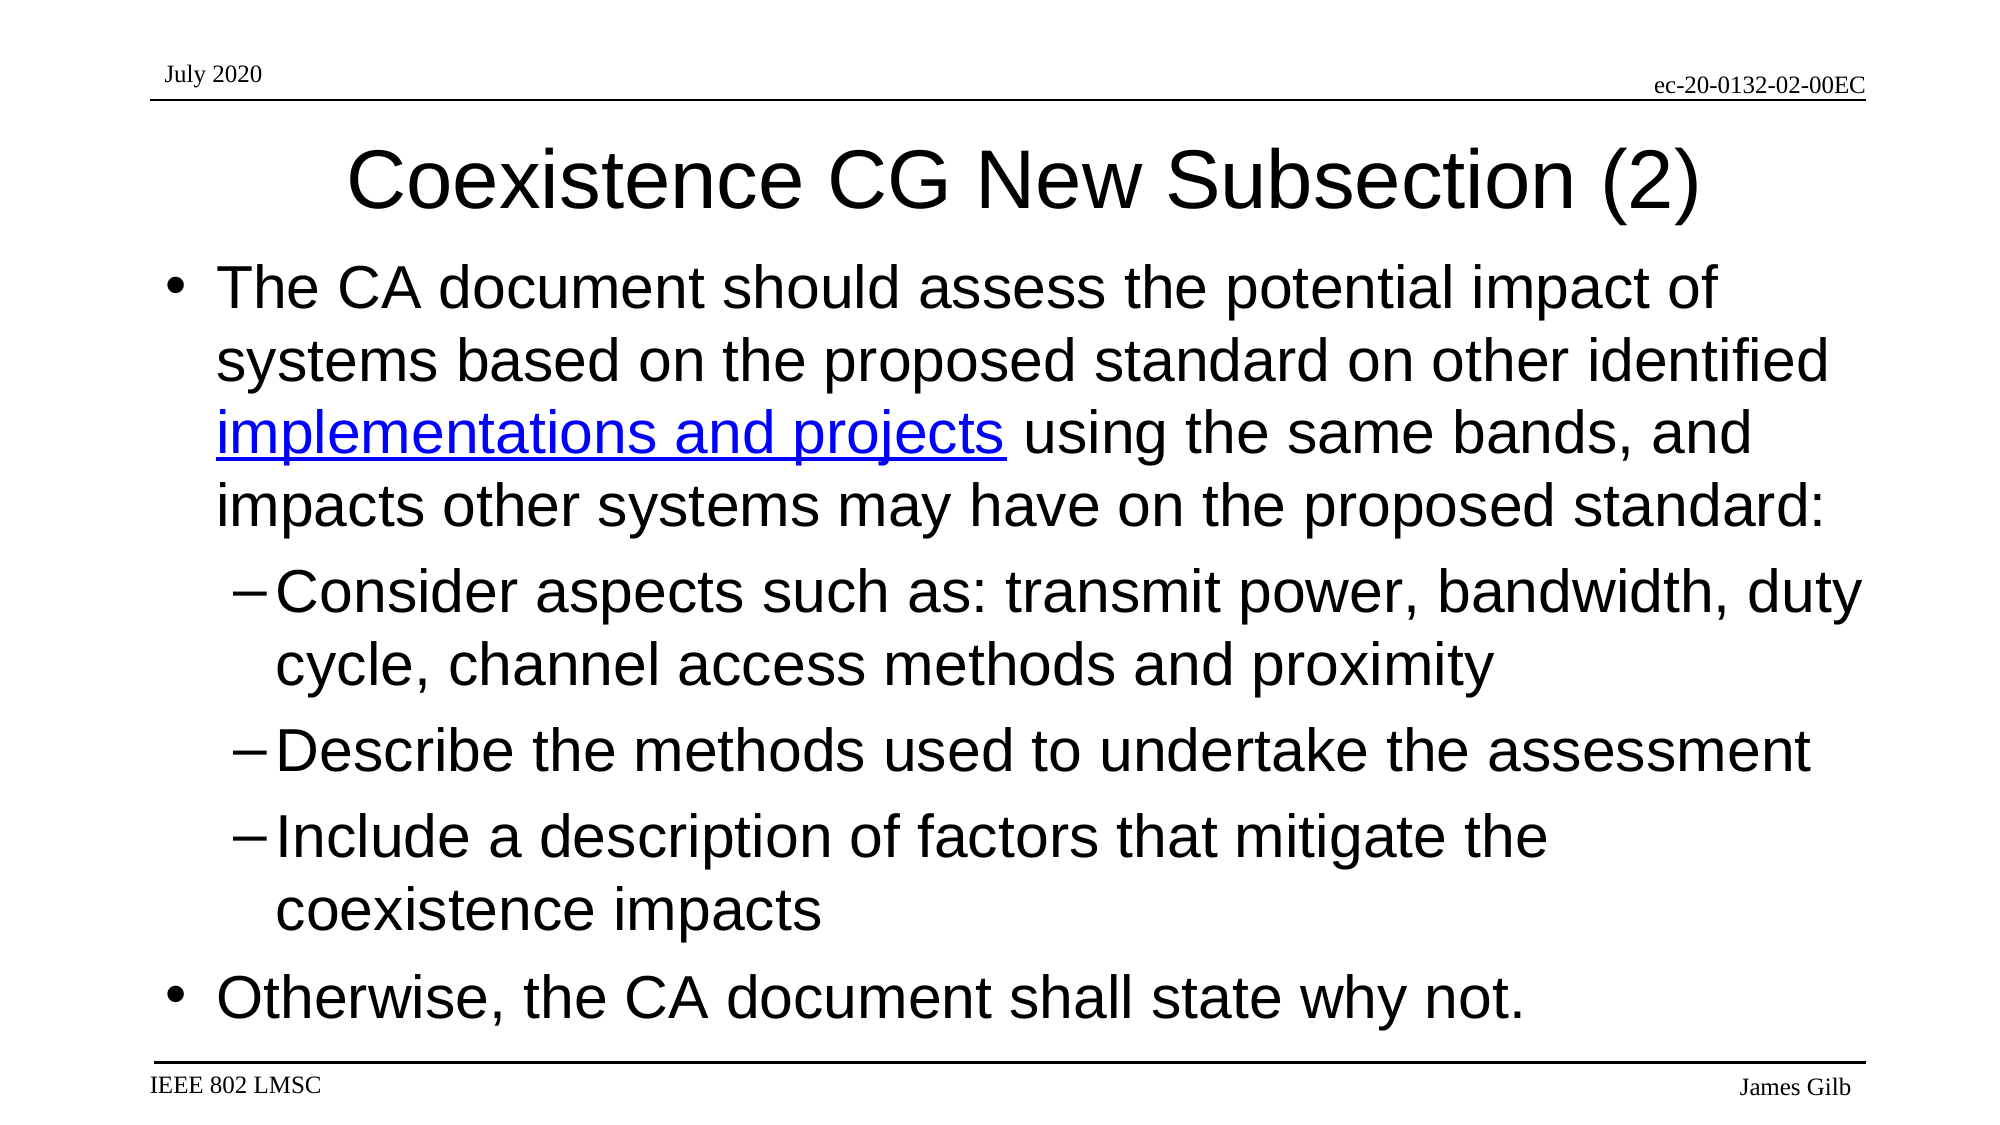

# Coexistence CG New Subsection (2)
The CA document should assess the potential impact of systems based on the proposed standard on other identified implementations and projects using the same bands, and impacts other systems may have on the proposed standard:
Consider aspects such as: transmit power, bandwidth, duty cycle, channel access methods and proximity
Describe the methods used to undertake the assessment
Include a description of factors that mitigate the coexistence impacts
Otherwise, the CA document shall state why not.